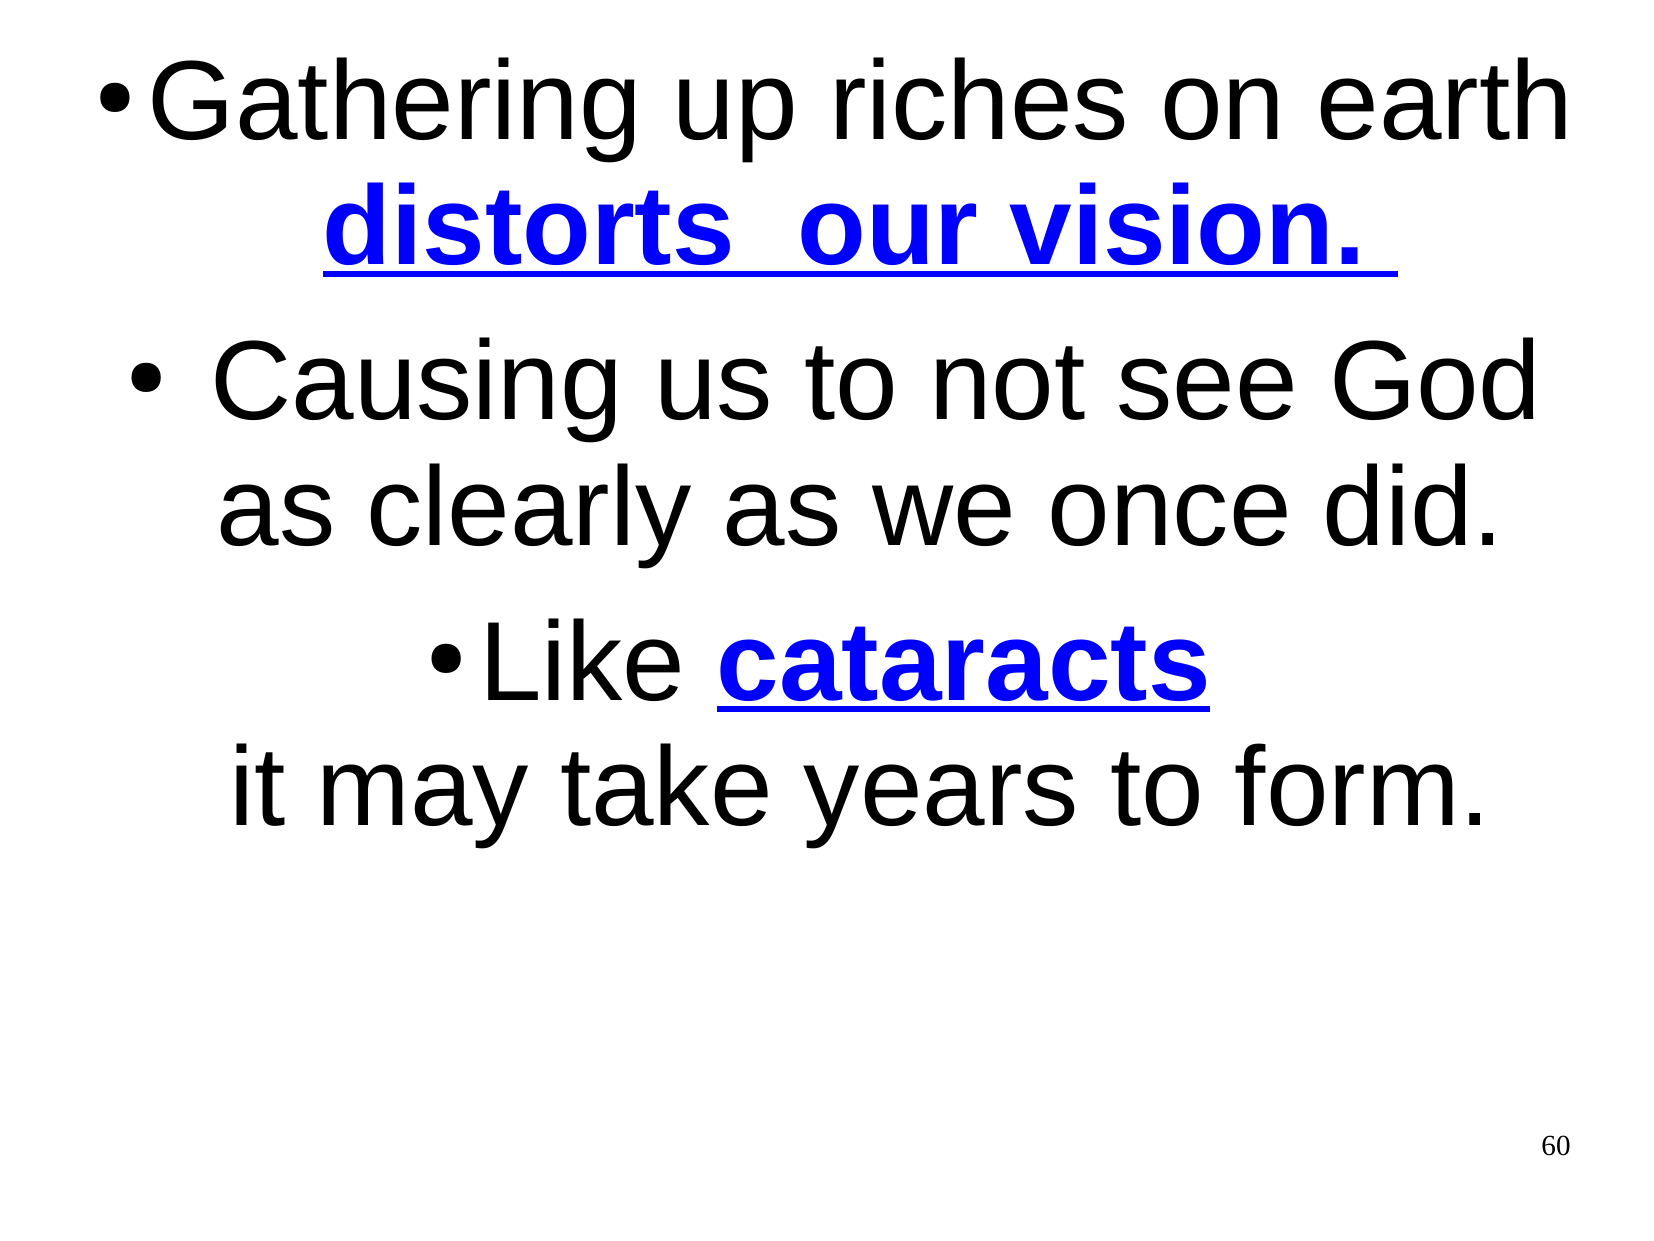

# Gathering up riches on earth distorts our vision.
 Causing us to not see God as clearly as we once did.
Like cataracts
it may take years to form.
60